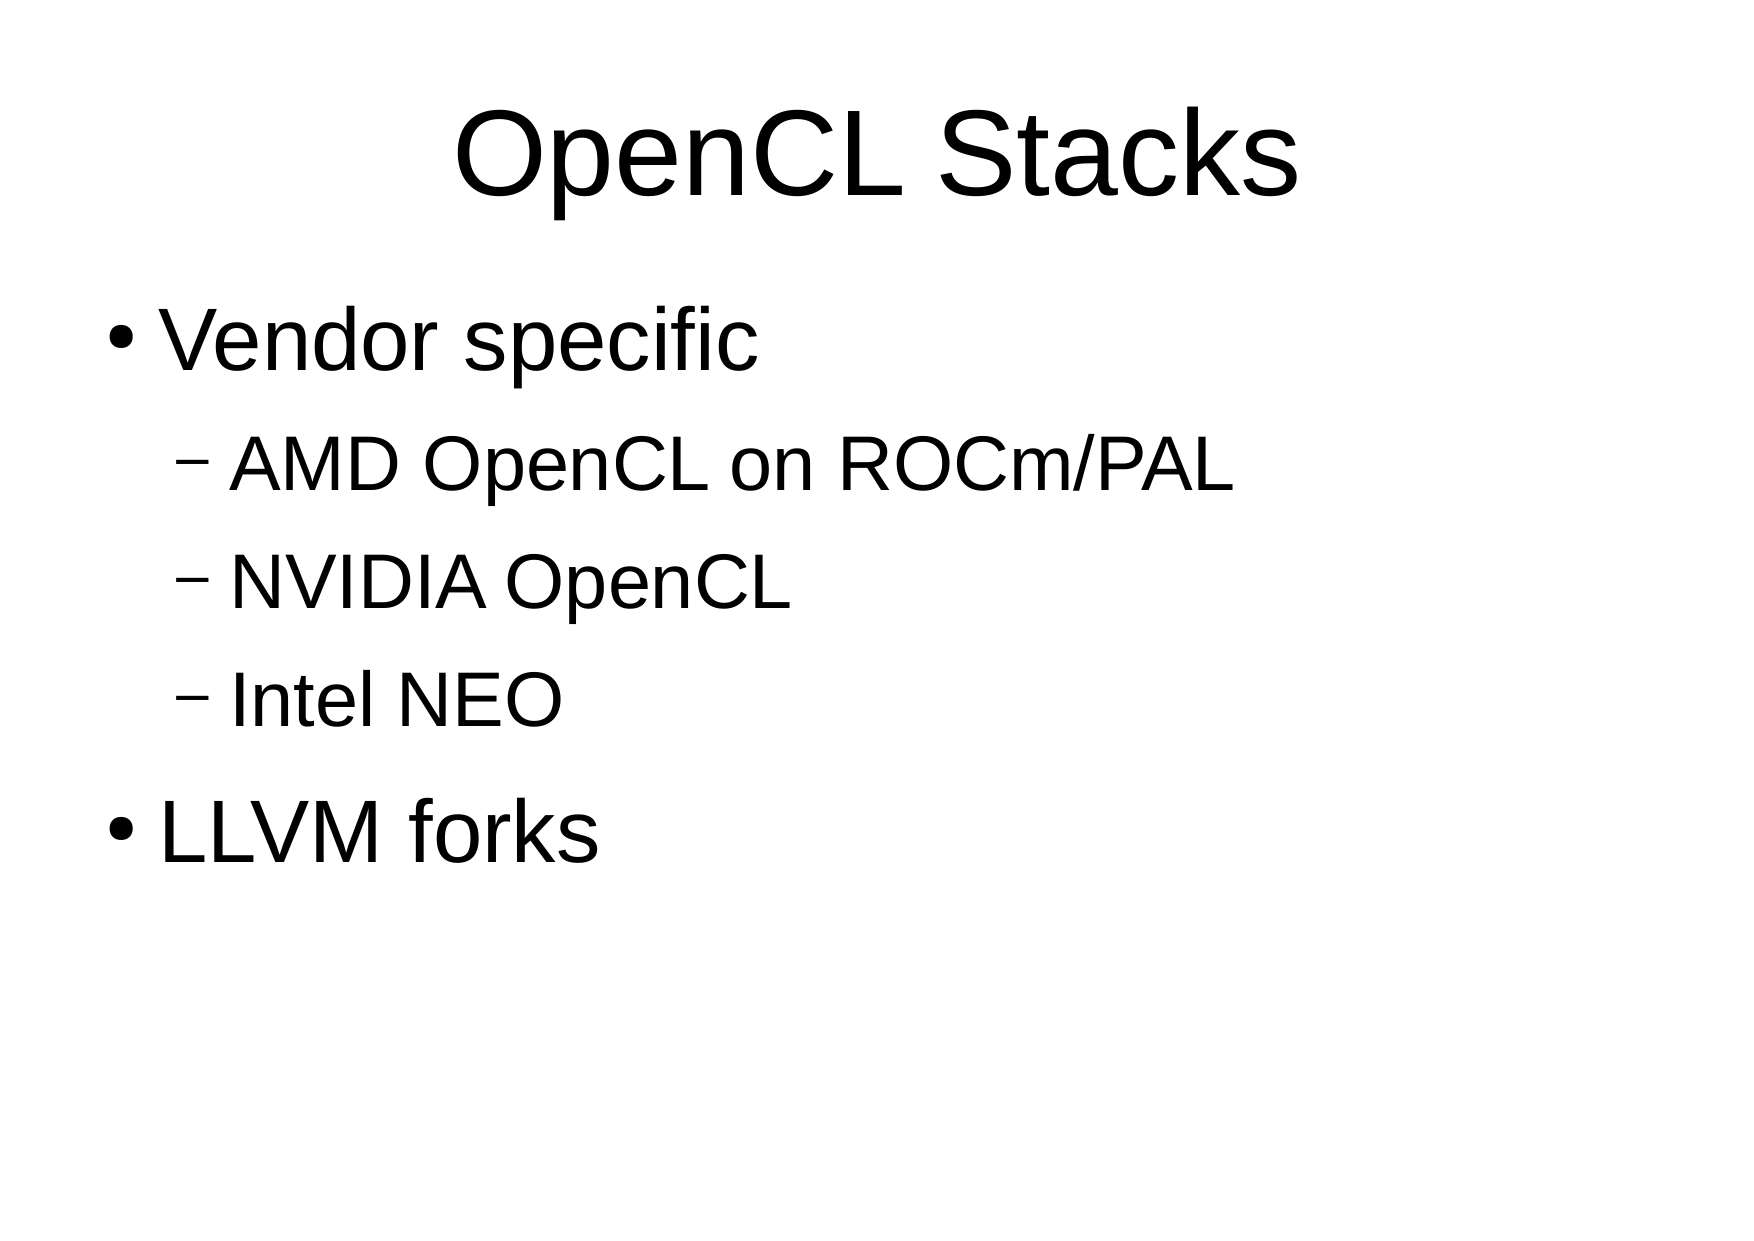

# OpenCL Stacks
Vendor specific
AMD OpenCL on ROCm/PAL
NVIDIA OpenCL
Intel NEO
LLVM forks